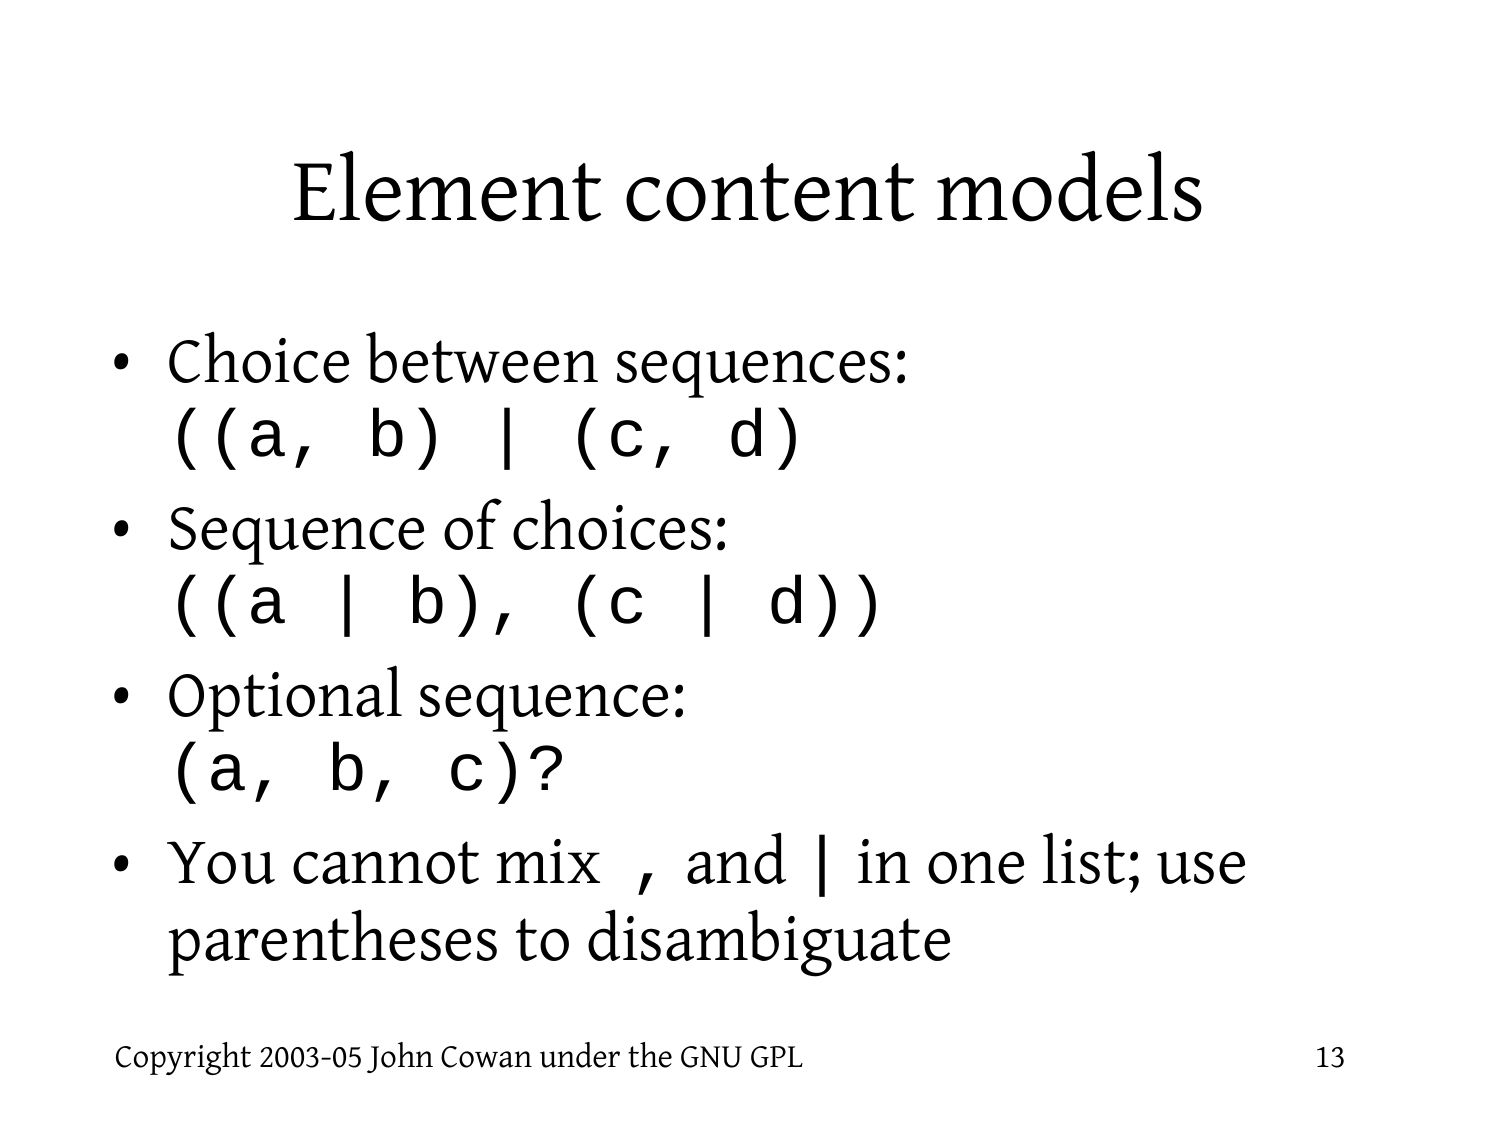

# Element content models
Choice between sequences:
((a, b) | (c, d)
Sequence of choices:
((a | b), (c | d))
Optional sequence:
(a, b, c)?
You cannot mix , and | in one list; use parentheses to disambiguate